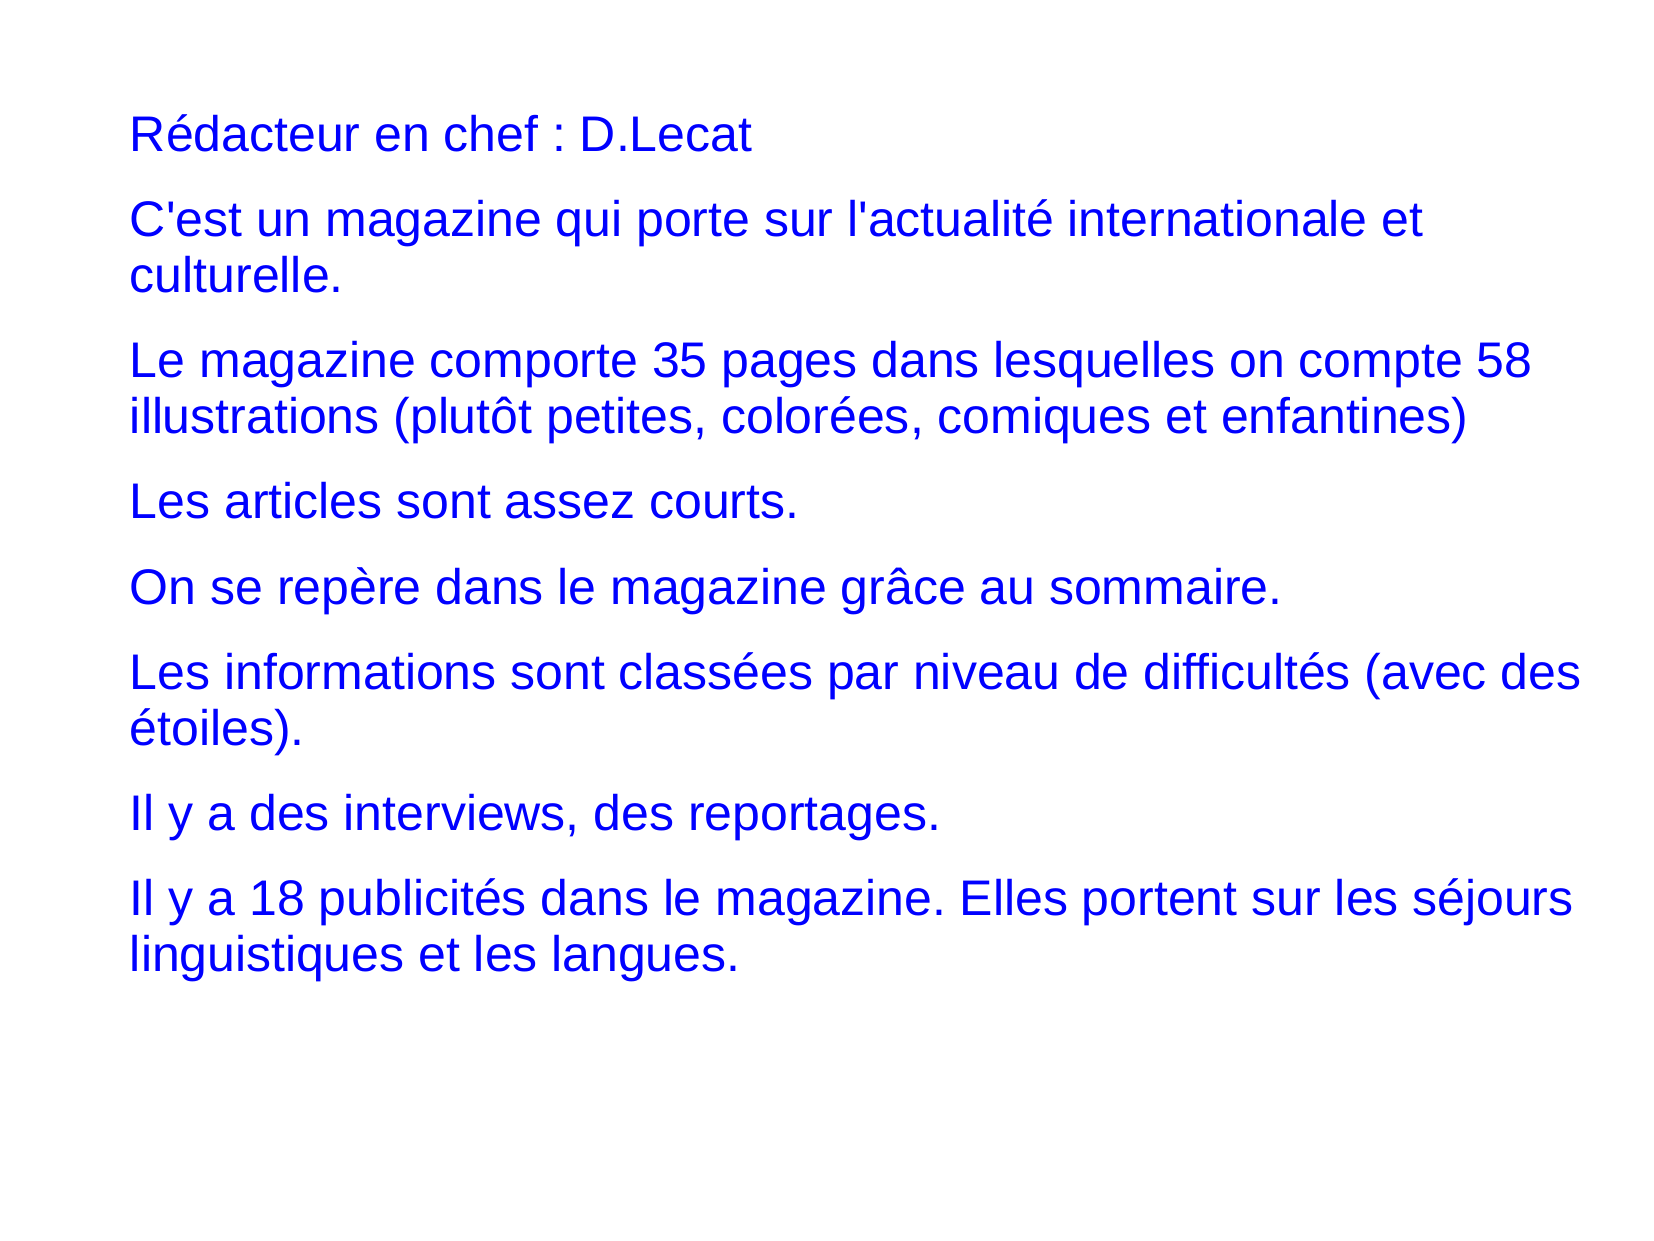

# Rédacteur en chef : D.Lecat
C'est un magazine qui porte sur l'actualité internationale et culturelle.
Le magazine comporte 35 pages dans lesquelles on compte 58 illustrations (plutôt petites, colorées, comiques et enfantines)
Les articles sont assez courts.
On se repère dans le magazine grâce au sommaire.
Les informations sont classées par niveau de difficultés (avec des étoiles).
Il y a des interviews, des reportages.
Il y a 18 publicités dans le magazine. Elles portent sur les séjours linguistiques et les langues.